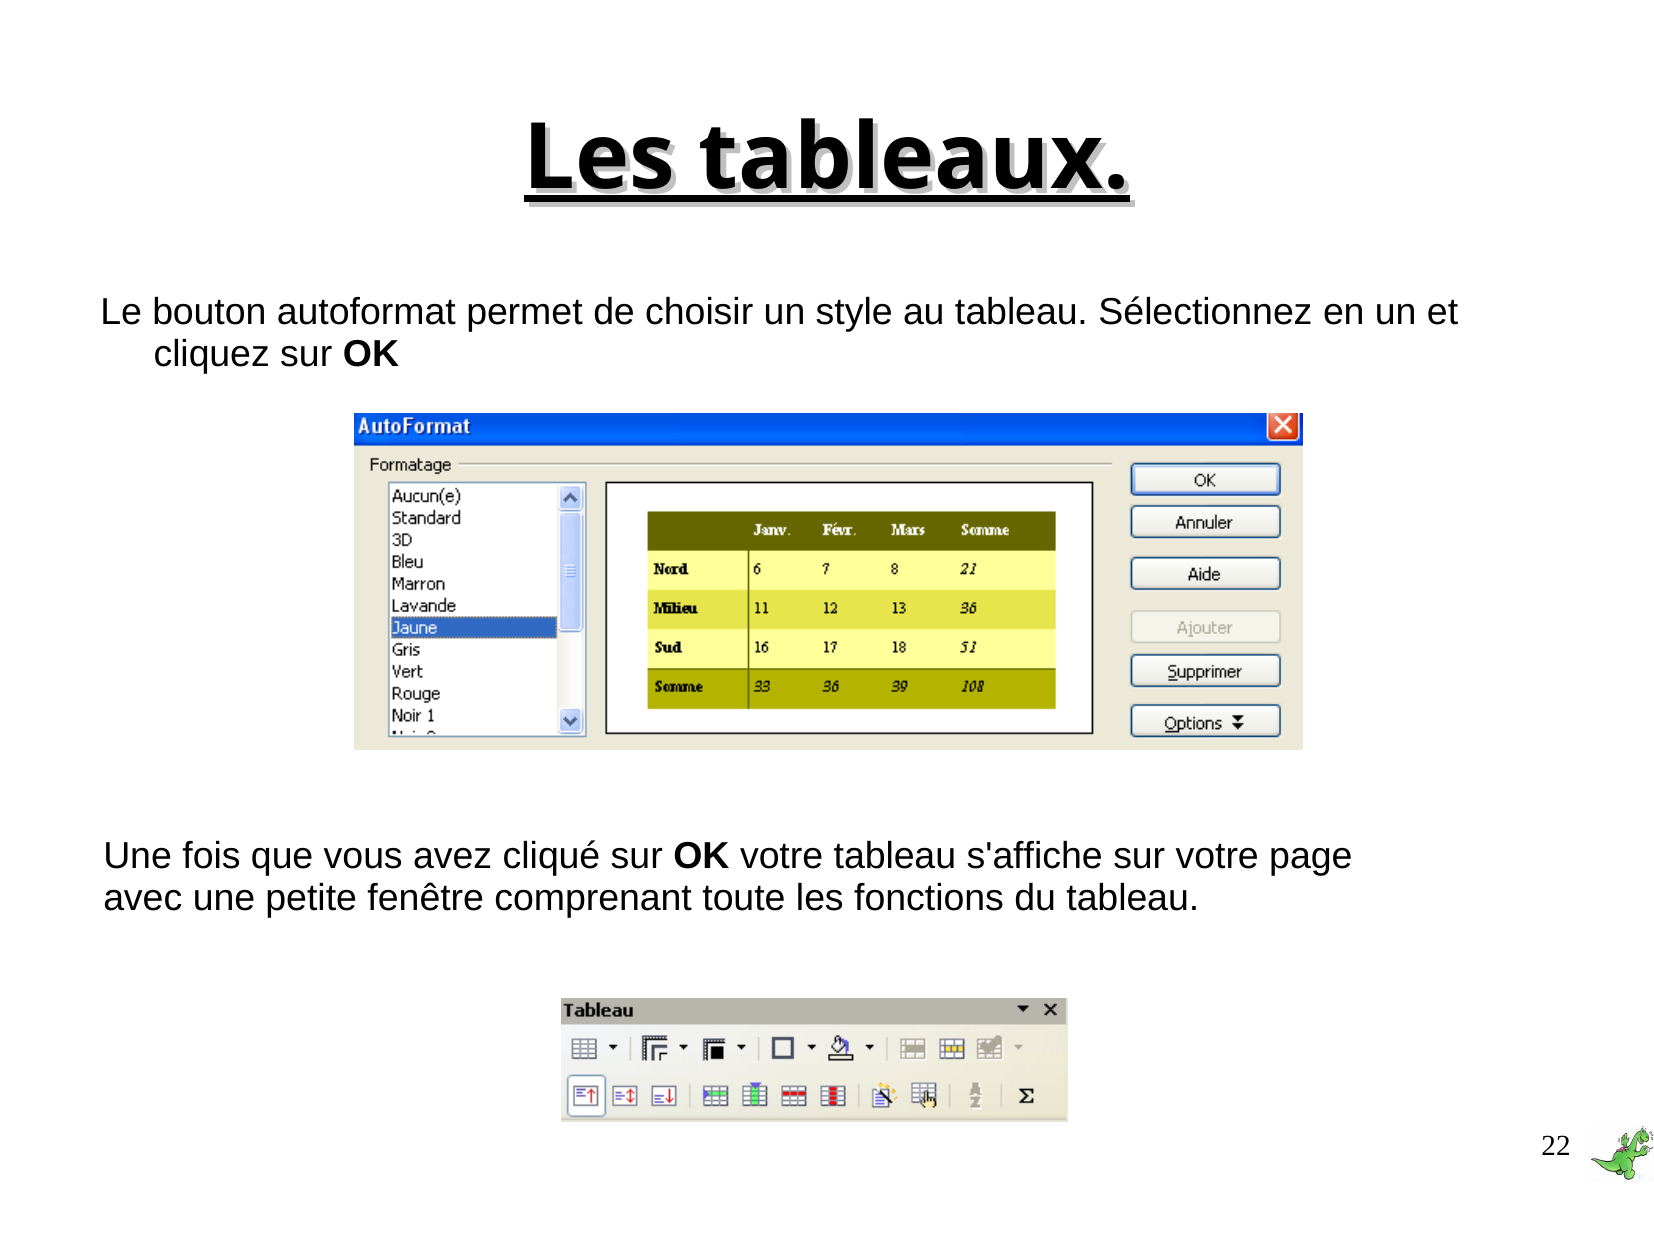

# Les tableaux.
Le bouton autoformat permet de choisir un style au tableau. Sélectionnez en un et cliquez sur OK
Une fois que vous avez cliqué sur OK votre tableau s'affiche sur votre page avec une petite fenêtre comprenant toute les fonctions du tableau.
22